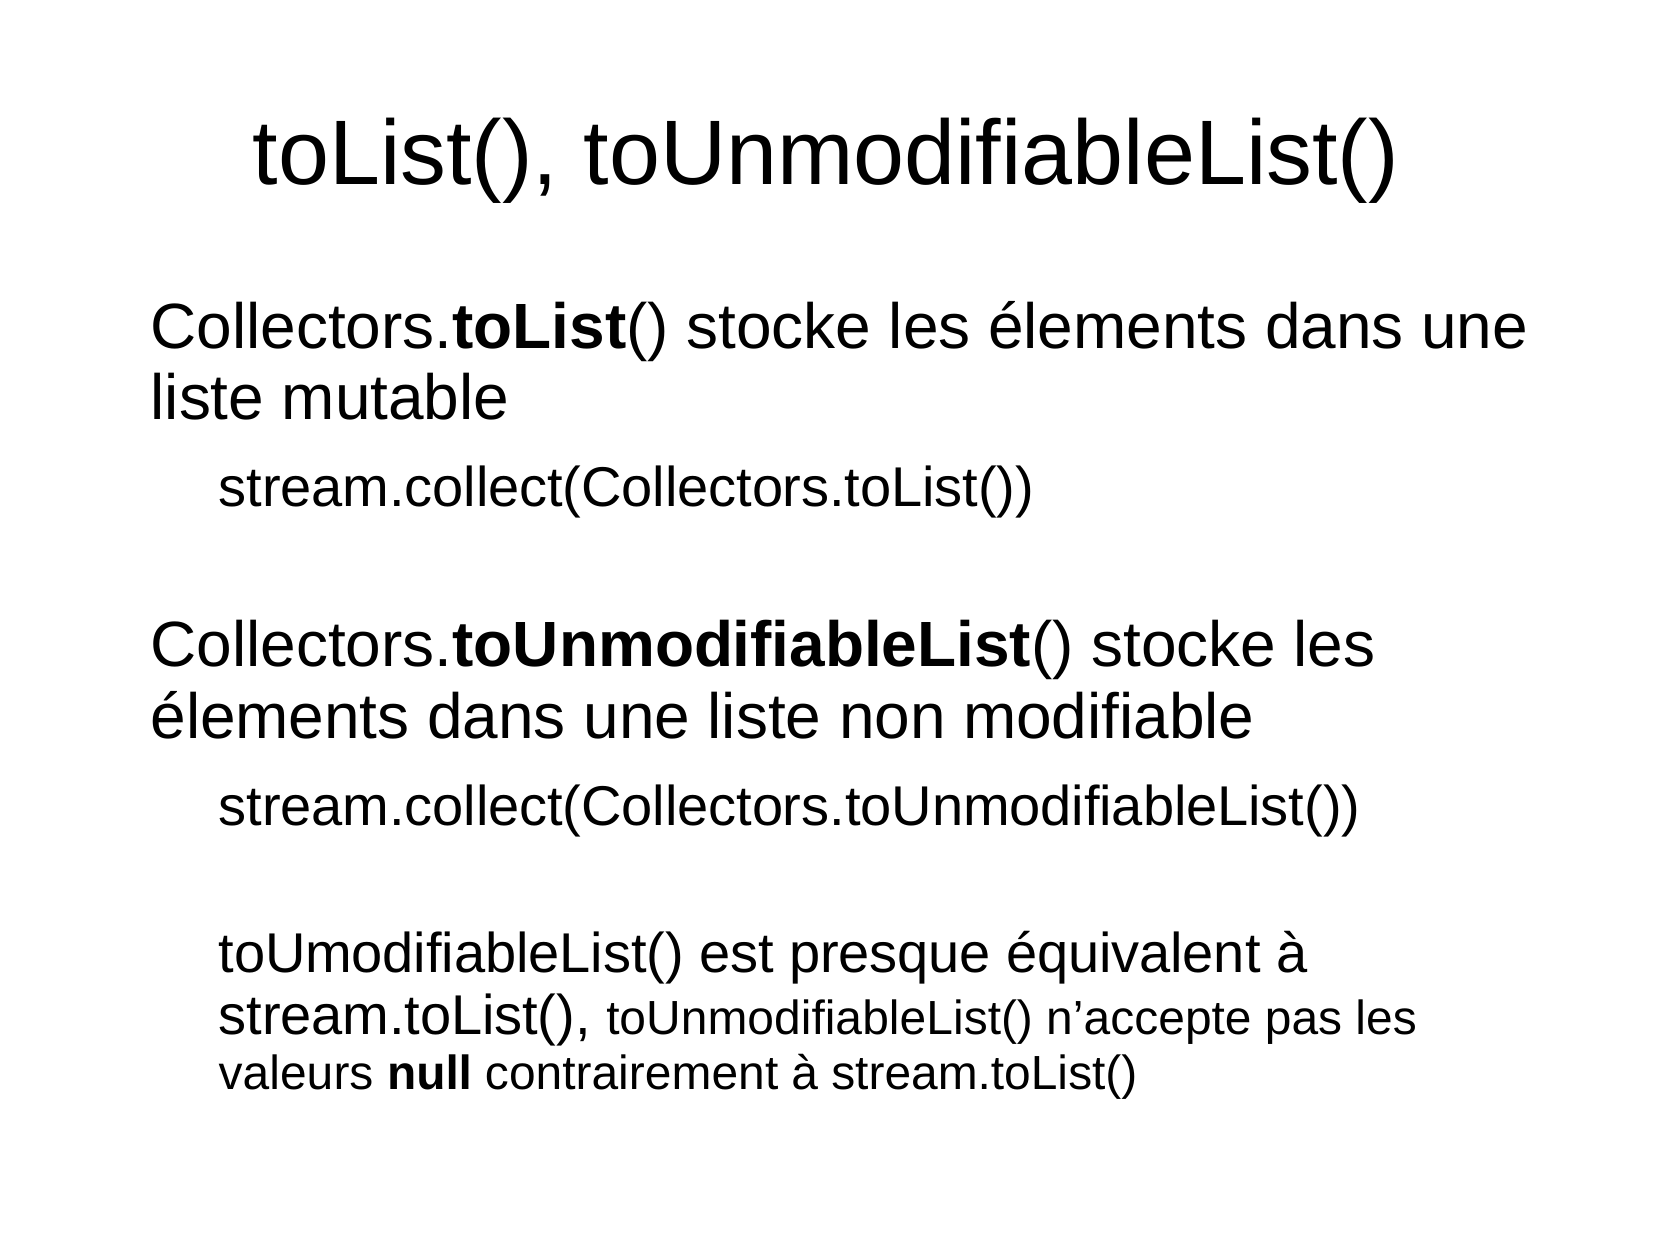

# toList(), toUnmodifiableList()
Collectors.toList() stocke les élements dans une liste mutable
stream.collect(Collectors.toList())
Collectors.toUnmodifiableList() stocke les élements dans une liste non modifiable
stream.collect(Collectors.toUnmodifiableList())
toUmodifiableList() est presque équivalent à stream.toList(), toUnmodifiableList() n’accepte pas les valeurs null contrairement à stream.toList()